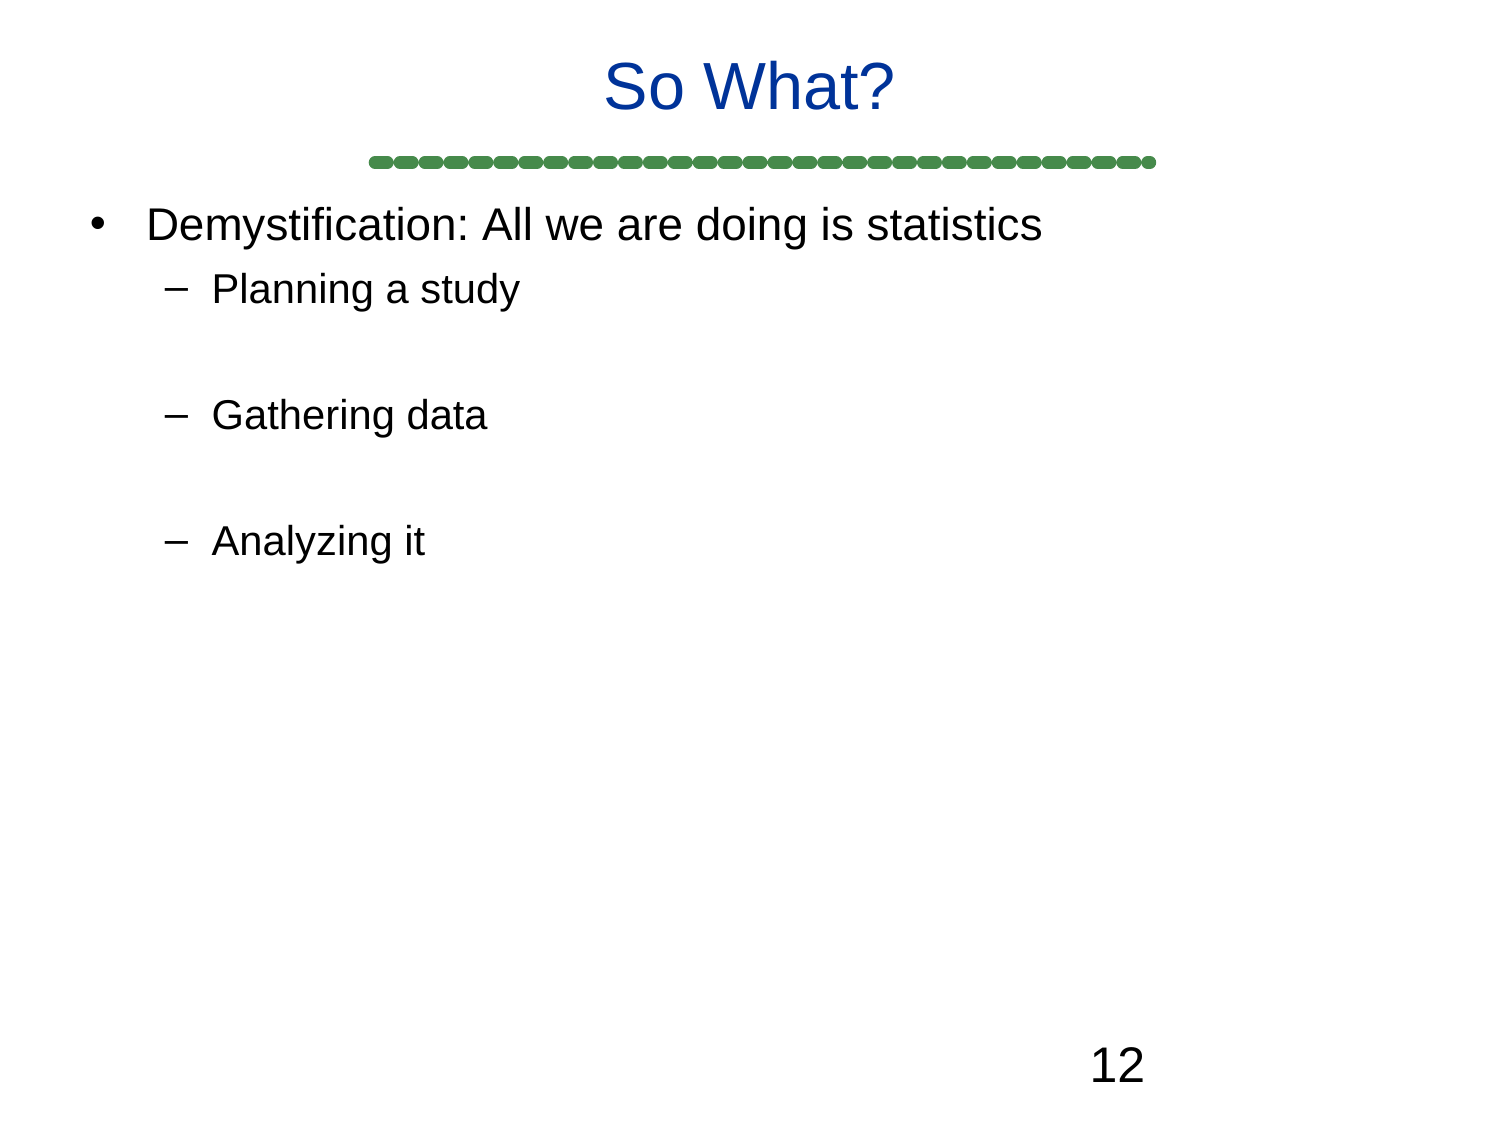

# So What?
Demystification: All we are doing is statistics
Planning a study
Gathering data
Analyzing it
12